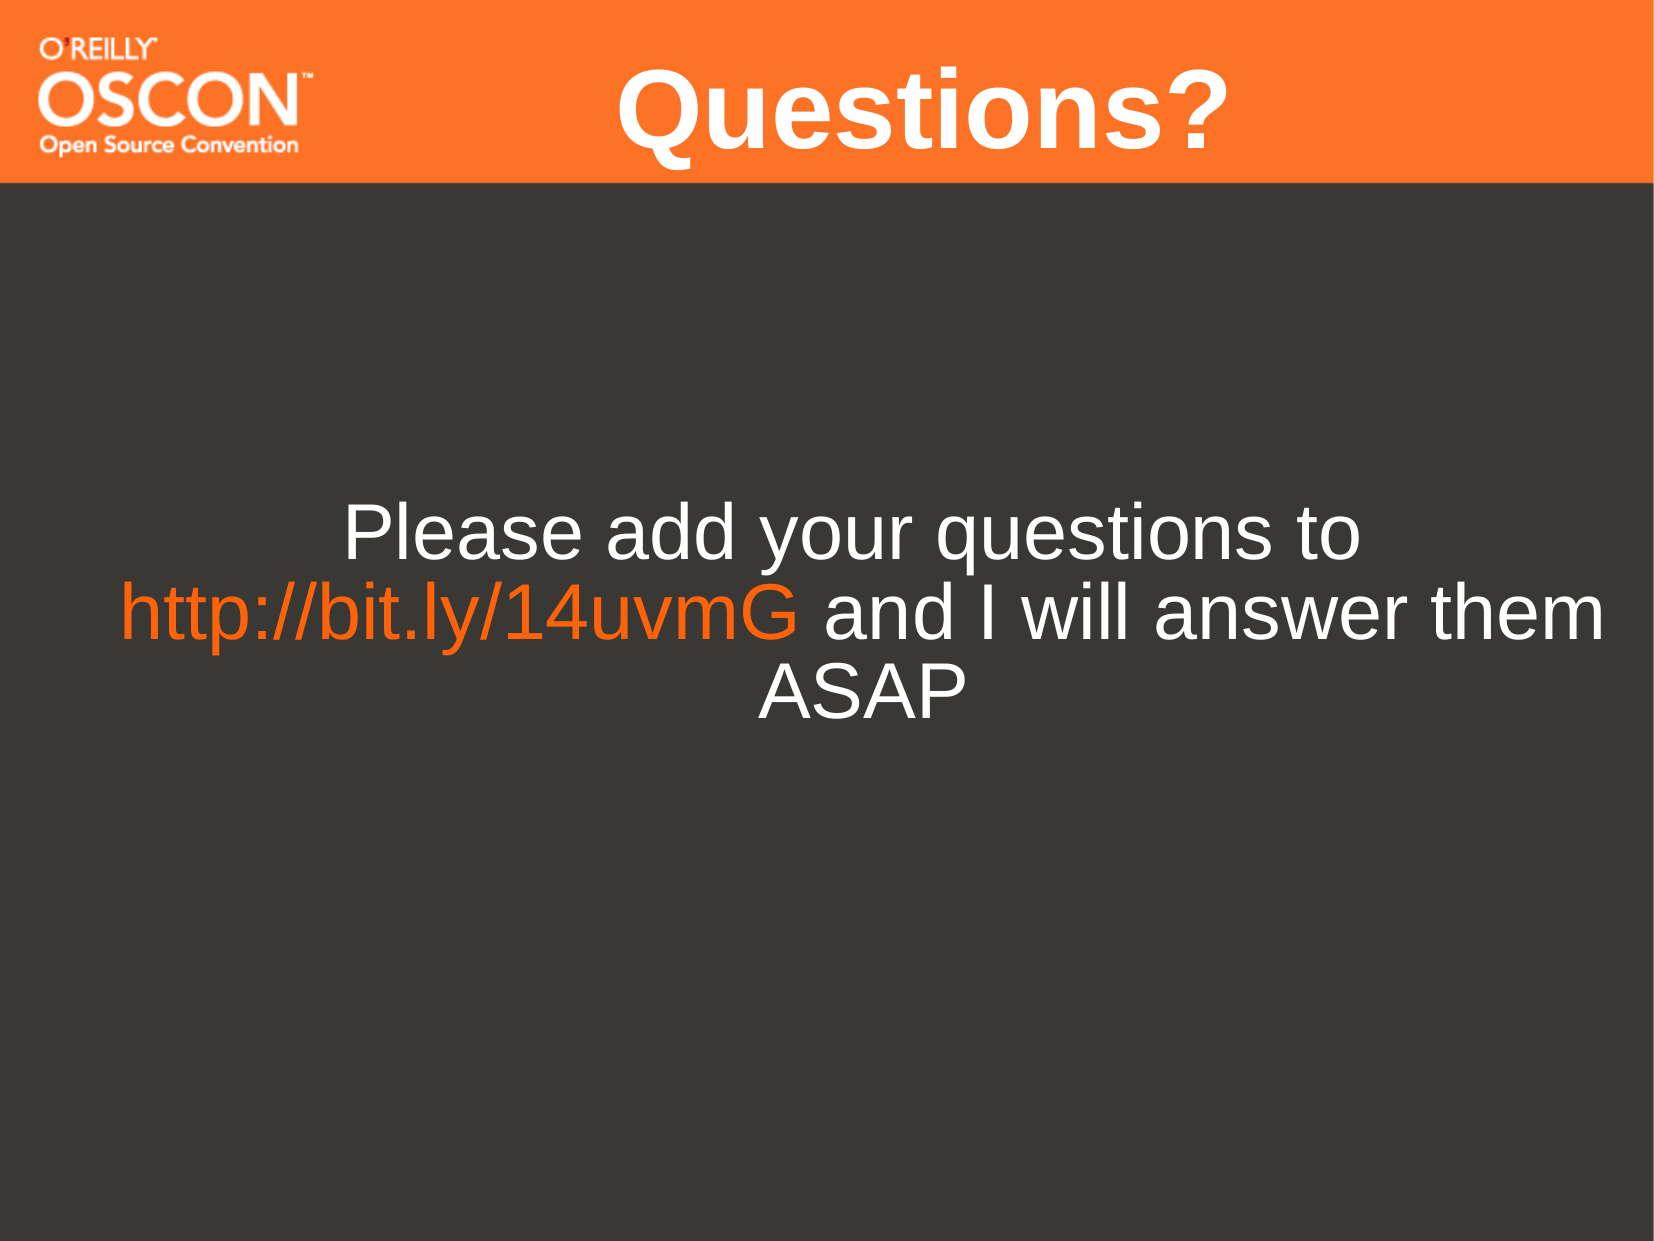

# Questions?
Please add your questions to http://bit.ly/14uvmG and I will answer them ASAP